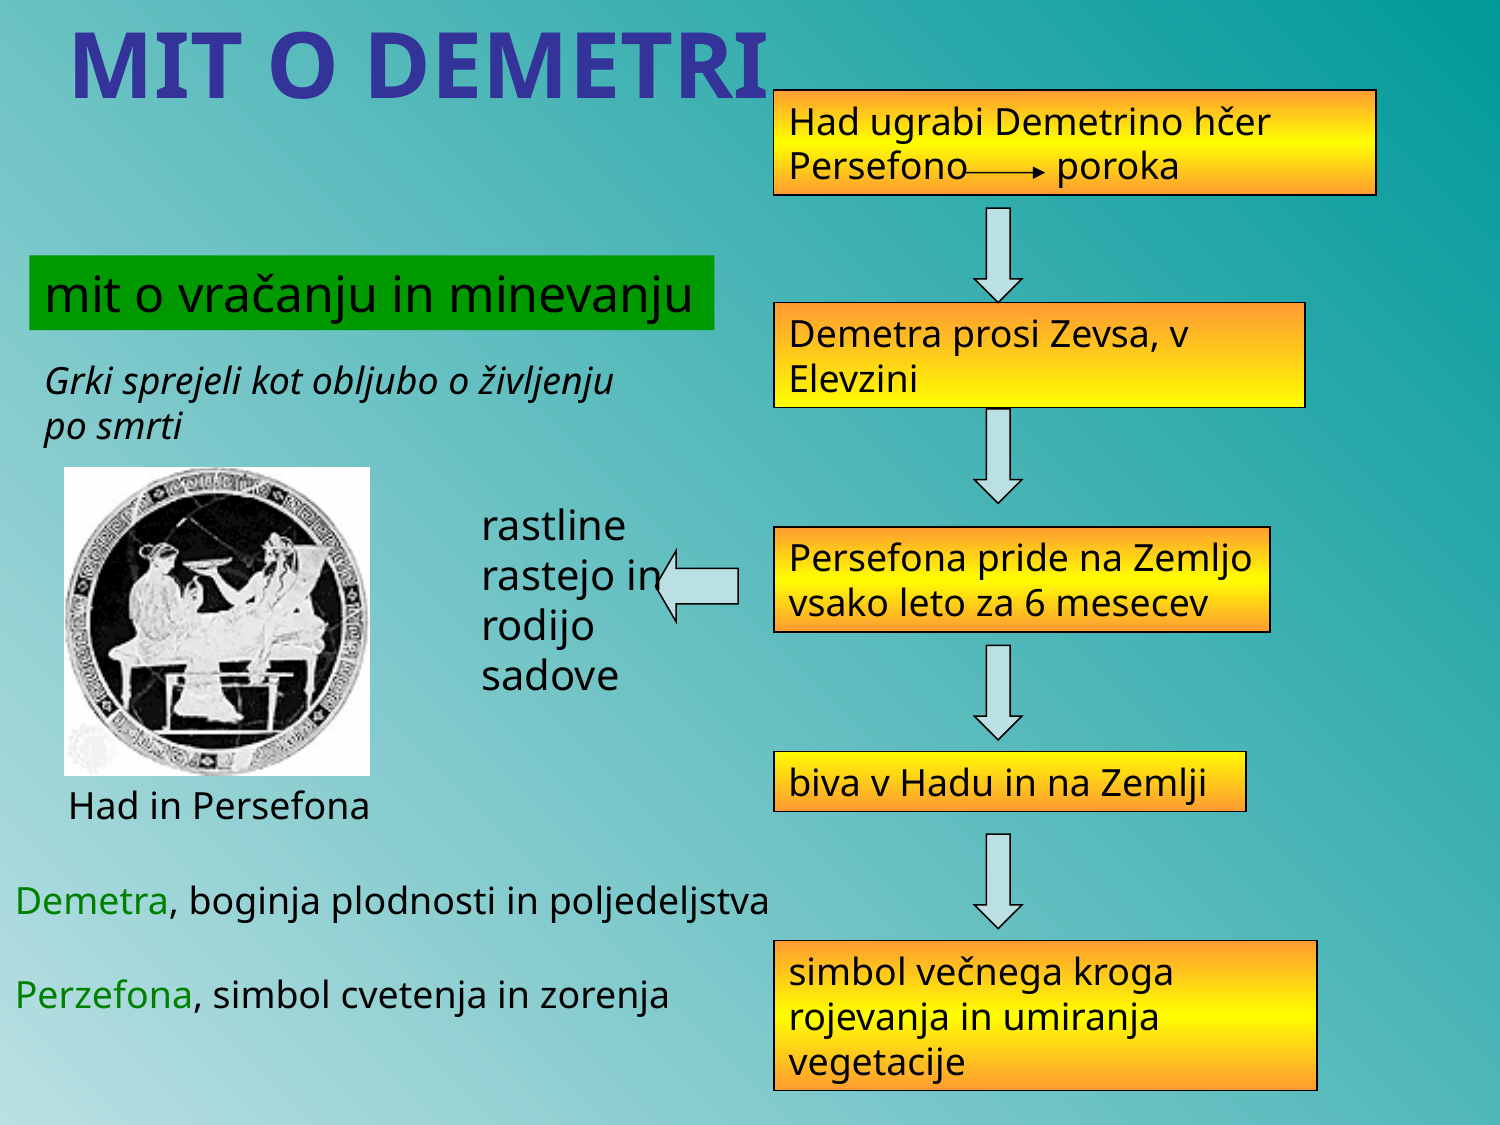

MIT O DEMETRI
Had ugrabi Demetrino hčer Persefono poroka
mit o vračanju in minevanju
Demetra prosi Zevsa, v Elevzini
Grki sprejeli kot obljubo o življenju po smrti
rastline rastejo in rodijo sadove
Persefona pride na Zemljo vsako leto za 6 mesecev
biva v Hadu in na Zemlji
Had in Persefona
Demetra, boginja plodnosti in poljedeljstva
simbol večnega kroga rojevanja in umiranja vegetacije
Perzefona, simbol cvetenja in zorenja